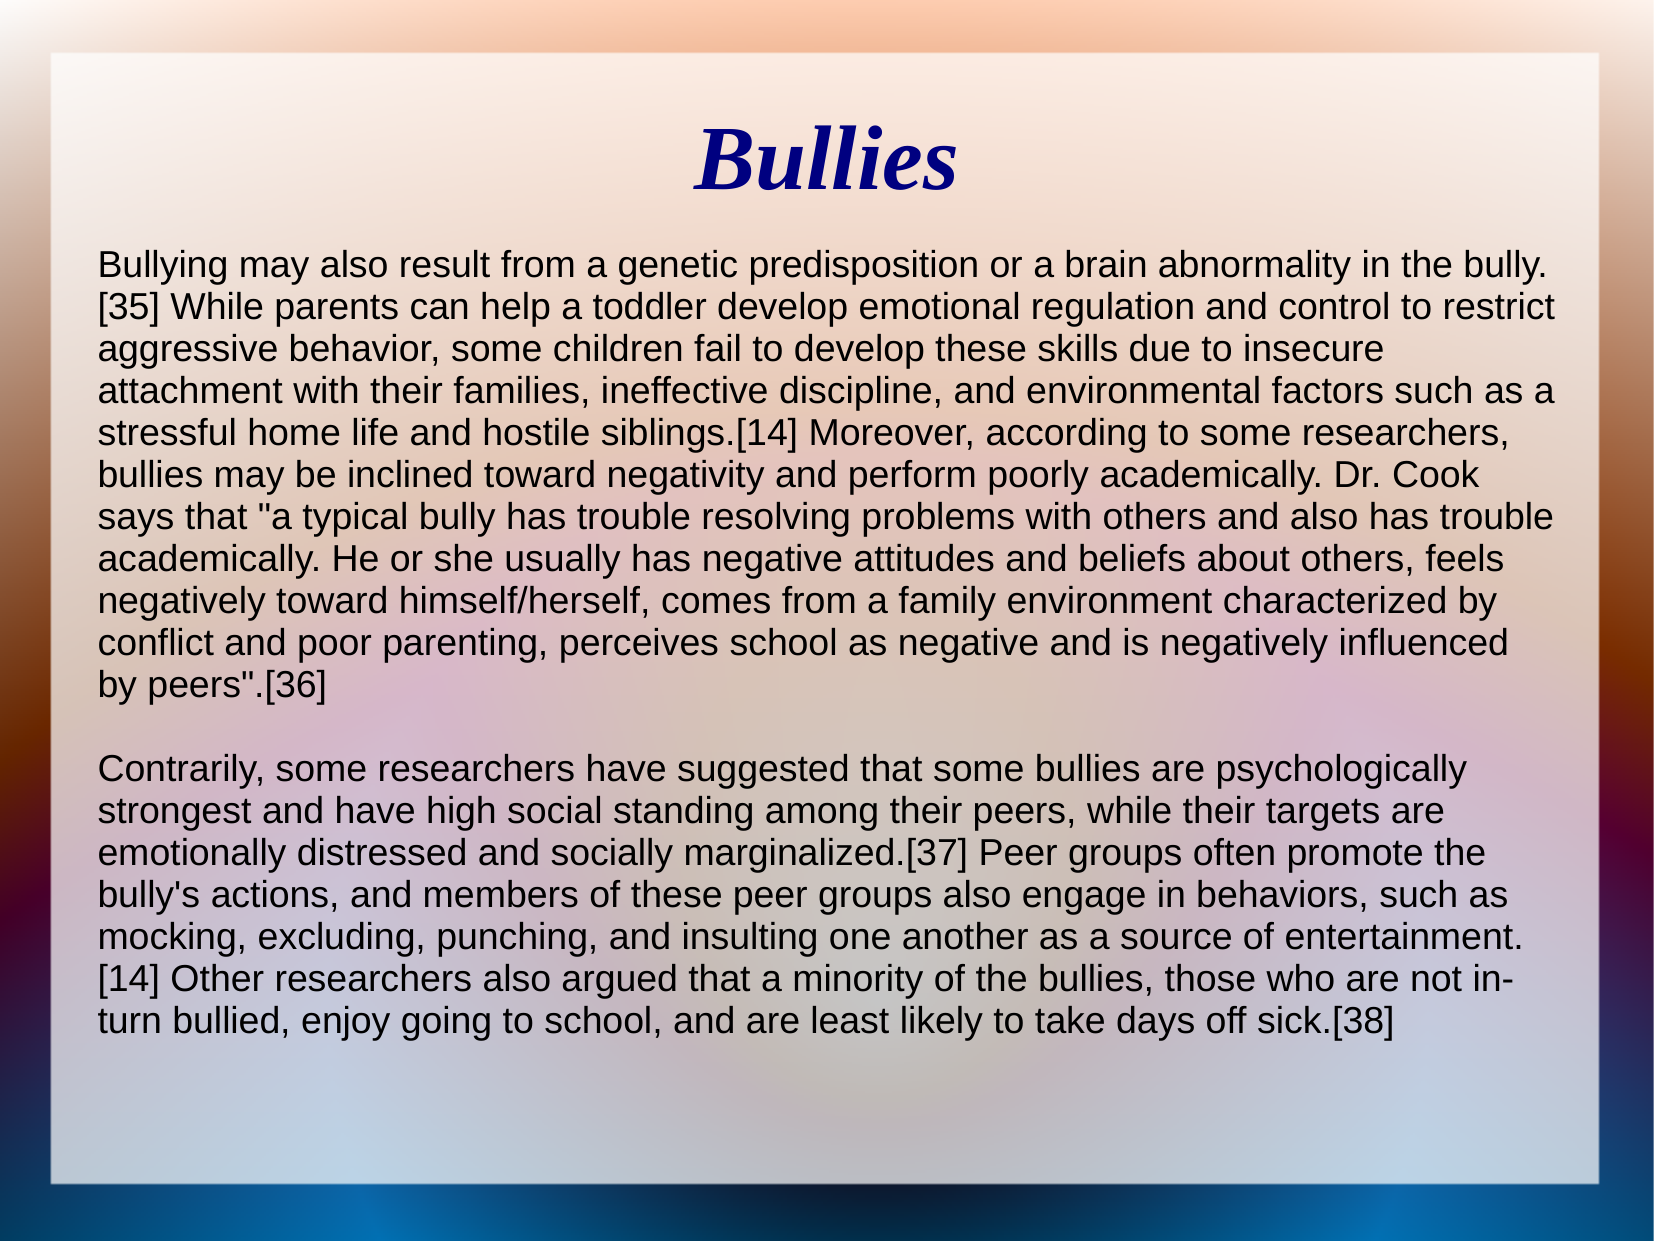

# Bullies
Bullying may also result from a genetic predisposition or a brain abnormality in the bully.[35] While parents can help a toddler develop emotional regulation and control to restrict aggressive behavior, some children fail to develop these skills due to insecure attachment with their families, ineffective discipline, and environmental factors such as a stressful home life and hostile siblings.[14] Moreover, according to some researchers, bullies may be inclined toward negativity and perform poorly academically. Dr. Cook says that "a typical bully has trouble resolving problems with others and also has trouble academically. He or she usually has negative attitudes and beliefs about others, feels negatively toward himself/herself, comes from a family environment characterized by conflict and poor parenting, perceives school as negative and is negatively influenced by peers".[36]
Contrarily, some researchers have suggested that some bullies are psychologically strongest and have high social standing among their peers, while their targets are emotionally distressed and socially marginalized.[37] Peer groups often promote the bully's actions, and members of these peer groups also engage in behaviors, such as mocking, excluding, punching, and insulting one another as a source of entertainment.[14] Other researchers also argued that a minority of the bullies, those who are not in-turn bullied, enjoy going to school, and are least likely to take days off sick.[38]